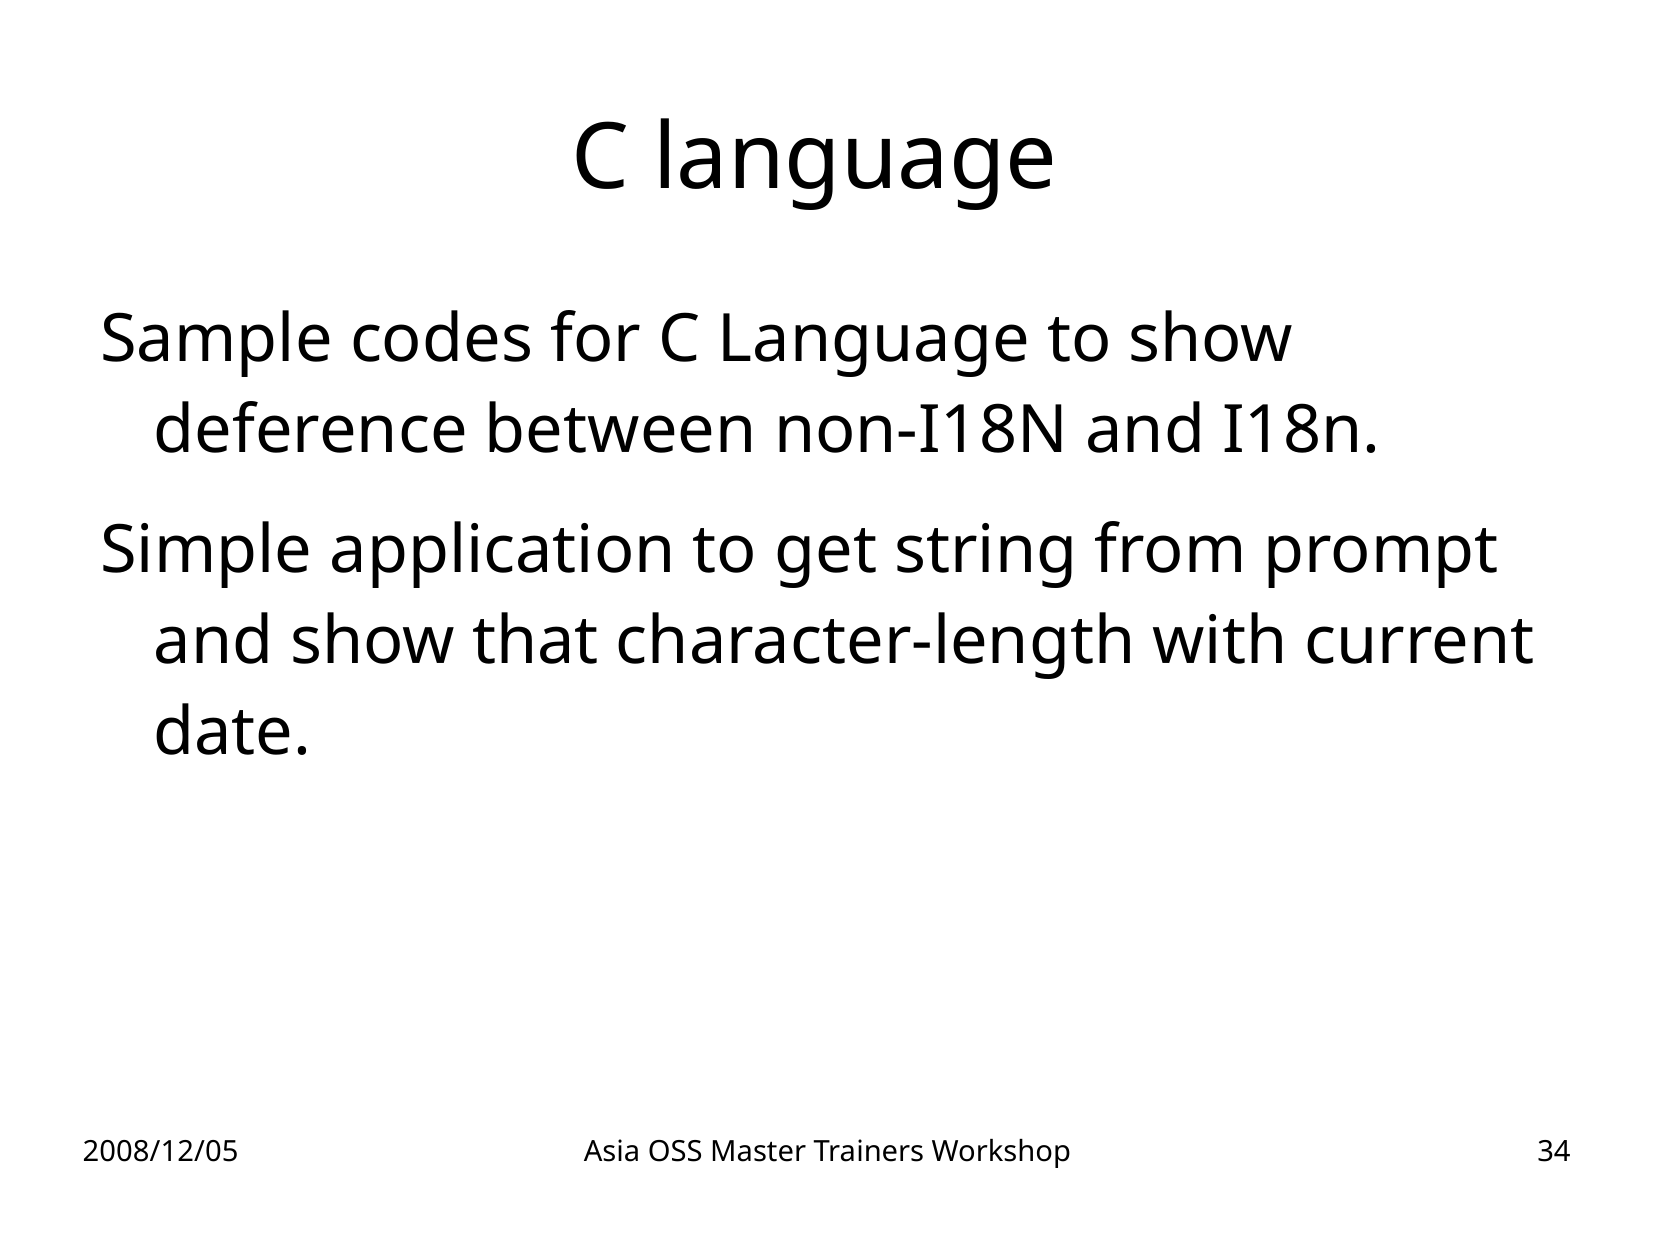

# C language
Sample codes for C Language to show deference between non-I18N and I18n.
Simple application to get string from prompt and show that character-length with current date.
2008/12/05
Asia OSS Master Trainers Workshop
34